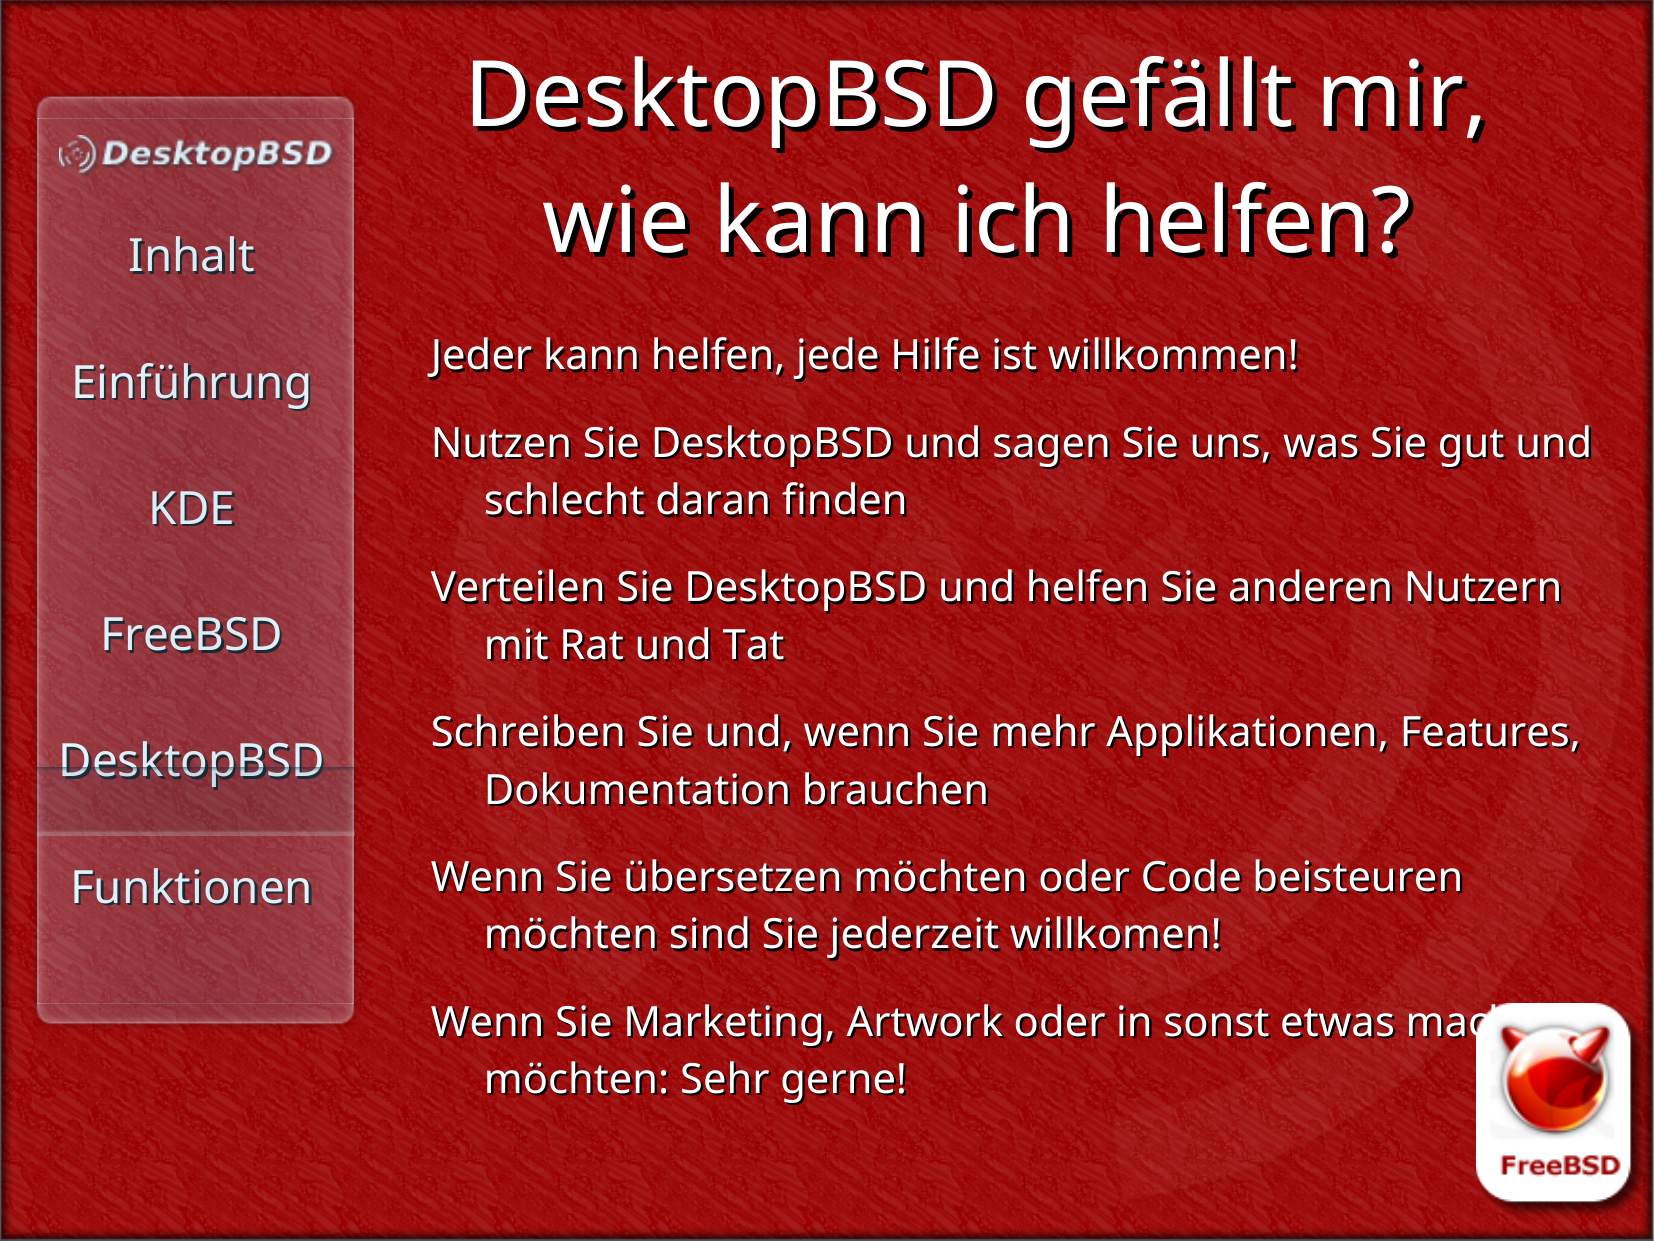

# DesktopBSD gefällt mir, wie kann ich helfen?
Jeder kann helfen, jede Hilfe ist willkommen!
Nutzen Sie DesktopBSD und sagen Sie uns, was Sie gut und schlecht daran finden
Verteilen Sie DesktopBSD und helfen Sie anderen Nutzern mit Rat und Tat
Schreiben Sie und, wenn Sie mehr Applikationen, Features, Dokumentation brauchen
Wenn Sie übersetzen möchten oder Code beisteuren möchten sind Sie jederzeit willkomen!
Wenn Sie Marketing, Artwork oder in sonst etwas machen möchten: Sehr gerne!